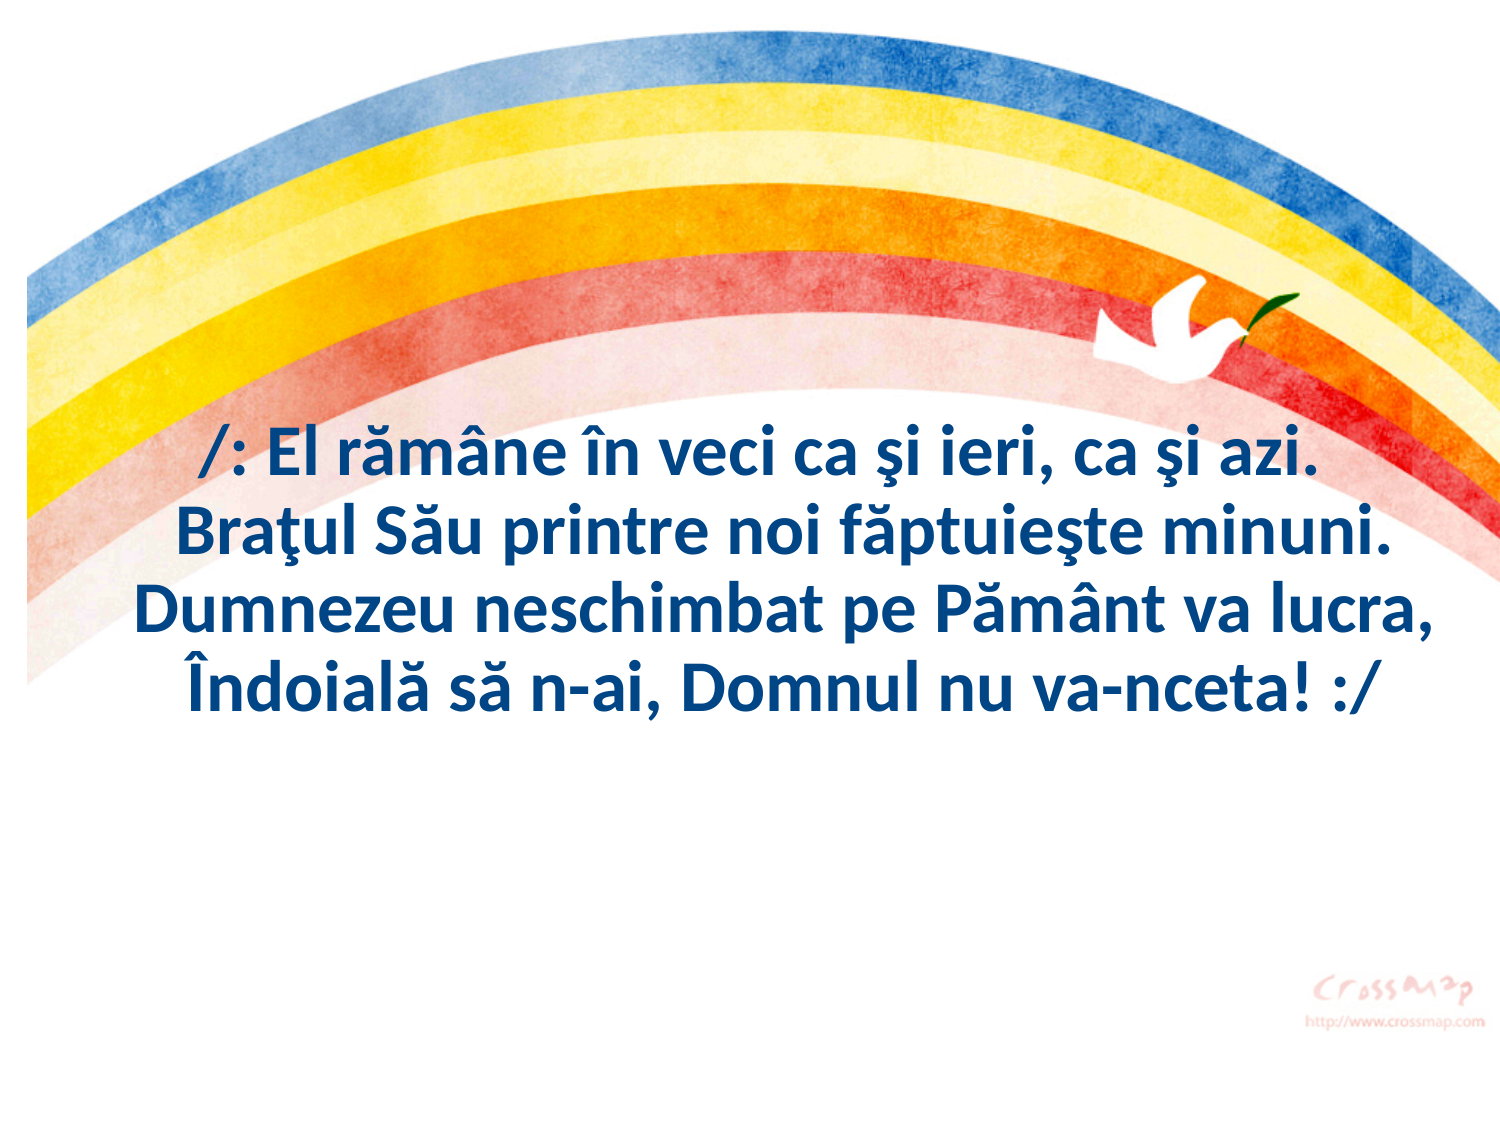

/: El rămâne în veci ca şi ieri, ca şi azi.
 Braţul Său printre noi făptuieşte minuni.
 Dumnezeu neschimbat pe Pământ va lucra,
 Îndoială să n-ai, Domnul nu va-nceta! :/